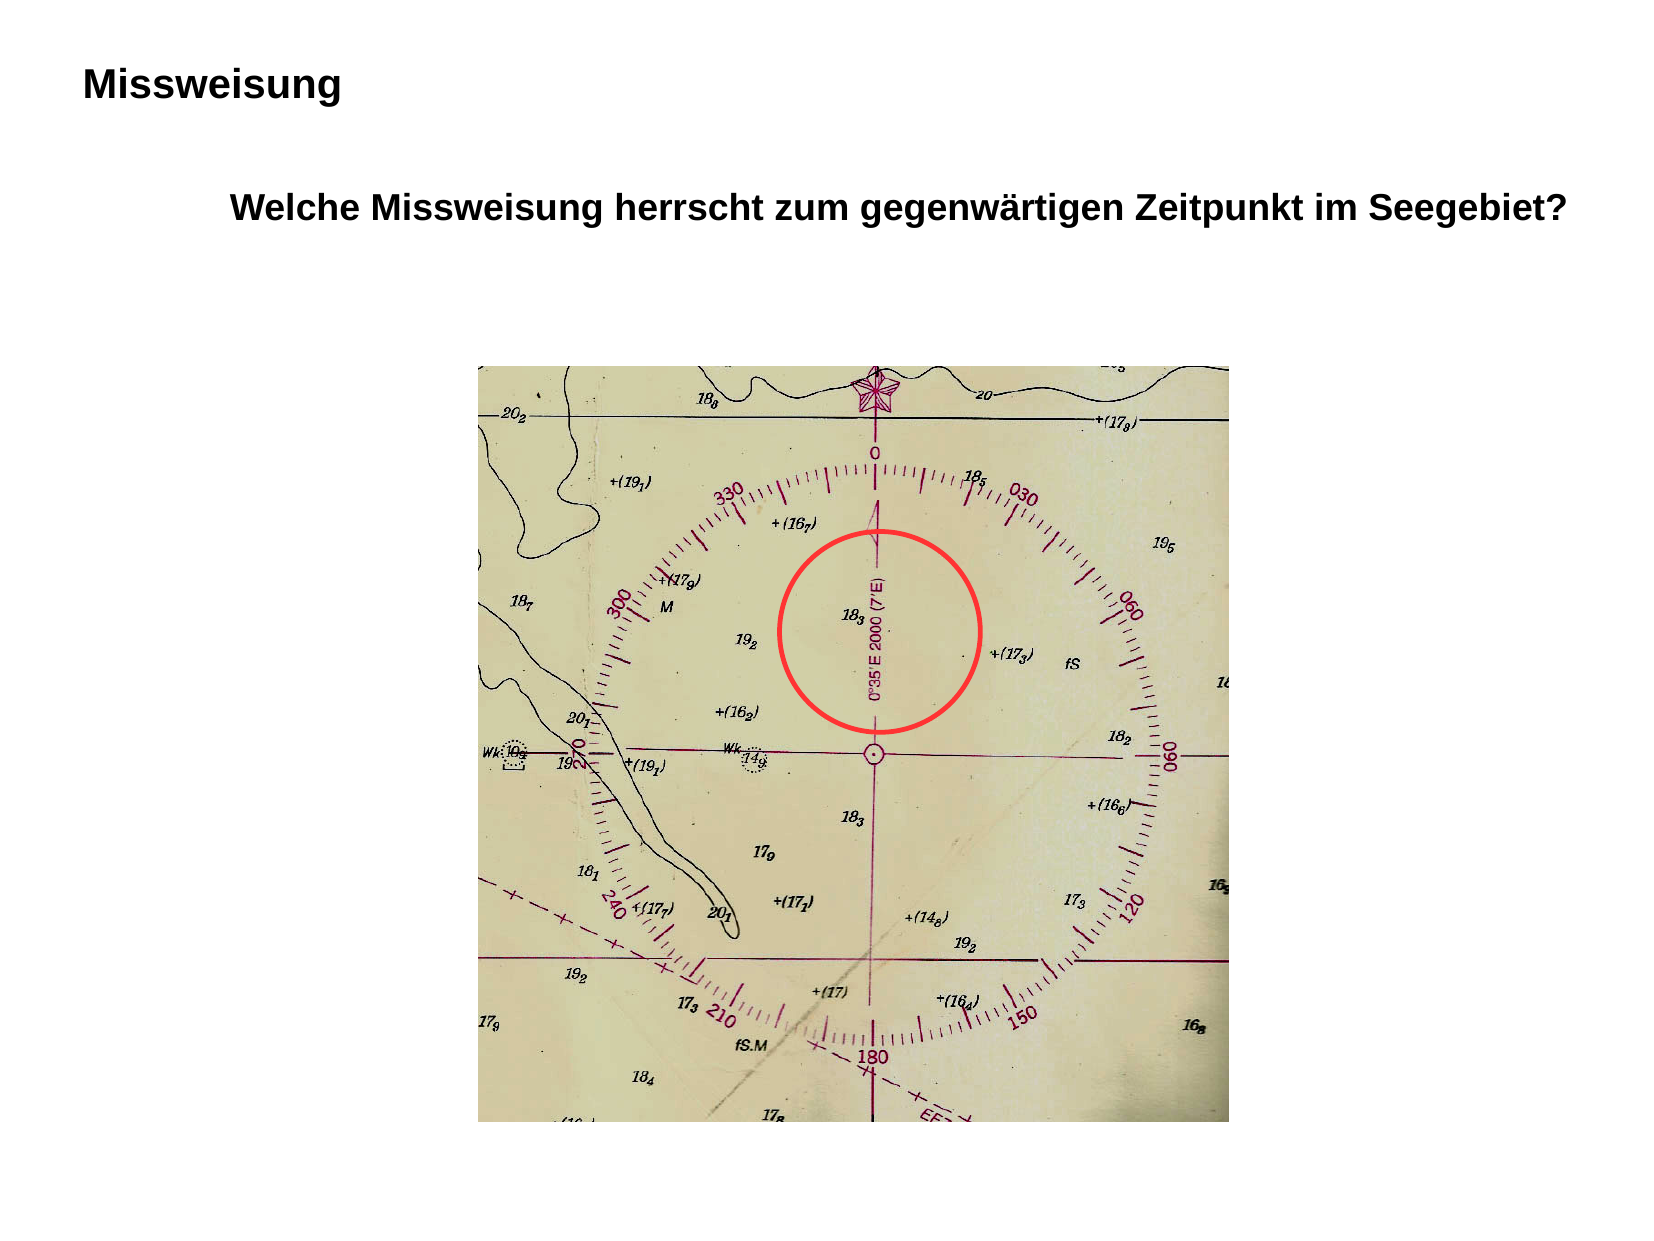

# Missweisung
Welche Missweisung herrscht zum gegenwärtigen Zeitpunkt im Seegebiet?